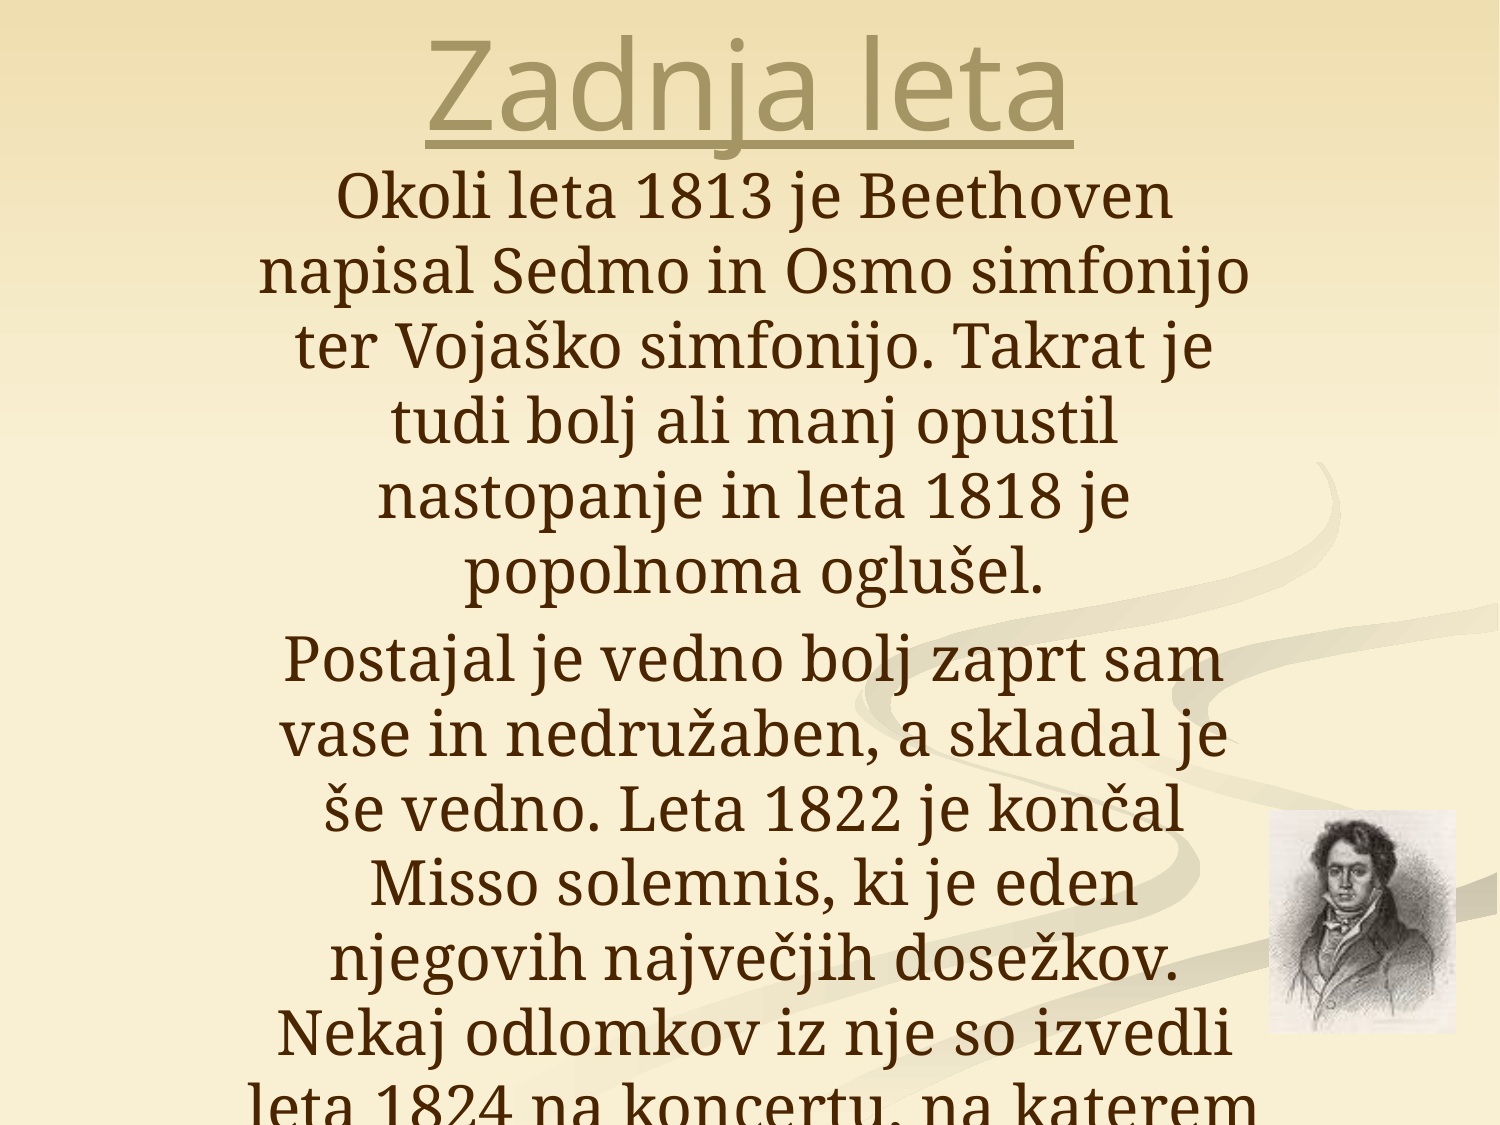

# Zadnja leta
Okoli leta 1813 je Beethoven napisal Sedmo in Osmo simfonijo ter Vojaško simfonijo. Takrat je tudi bolj ali manj opustil nastopanje in leta 1818 je popolnoma oglušel.
Postajal je vedno bolj zaprt sam vase in nedružaben, a skladal je še vedno. Leta 1822 je končal Misso solemnis, ki je eden njegovih največjih dosežkov. Nekaj odlomkov iz nje so izvedli leta 1824 na koncertu, na katerem so tudi prvič uprizorili Deveto simfonijo.